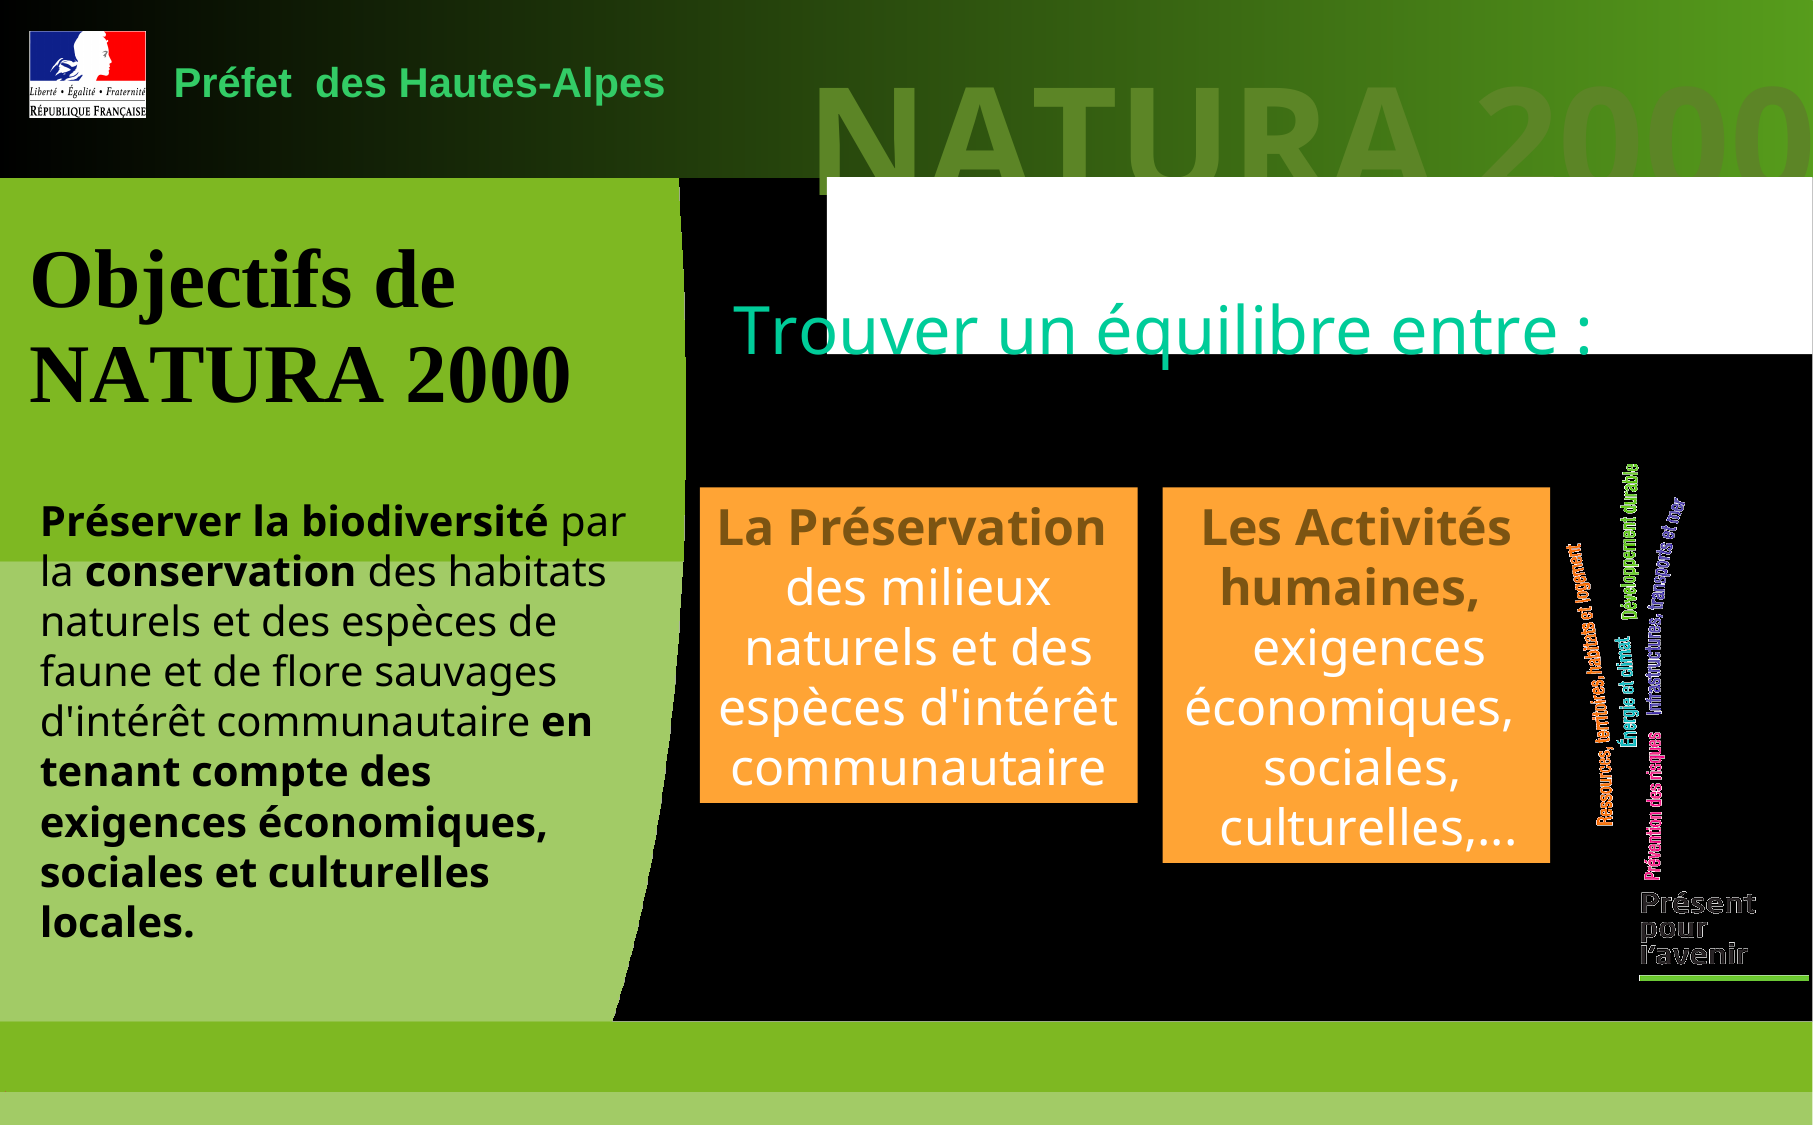

# Objectifs de NATURA 2000
Trouver un équilibre entre :
Préserver la biodiversité par la conservation des habitats naturels et des espèces de faune et de flore sauvages d'intérêt communautaire en tenant compte des exigences économiques, sociales et culturelles locales.
La Préservation
des milieux naturels et des espèces d'intérêt communautaire
Les Activités humaines,
 exigences économiques,
 sociales,
 culturelles,...